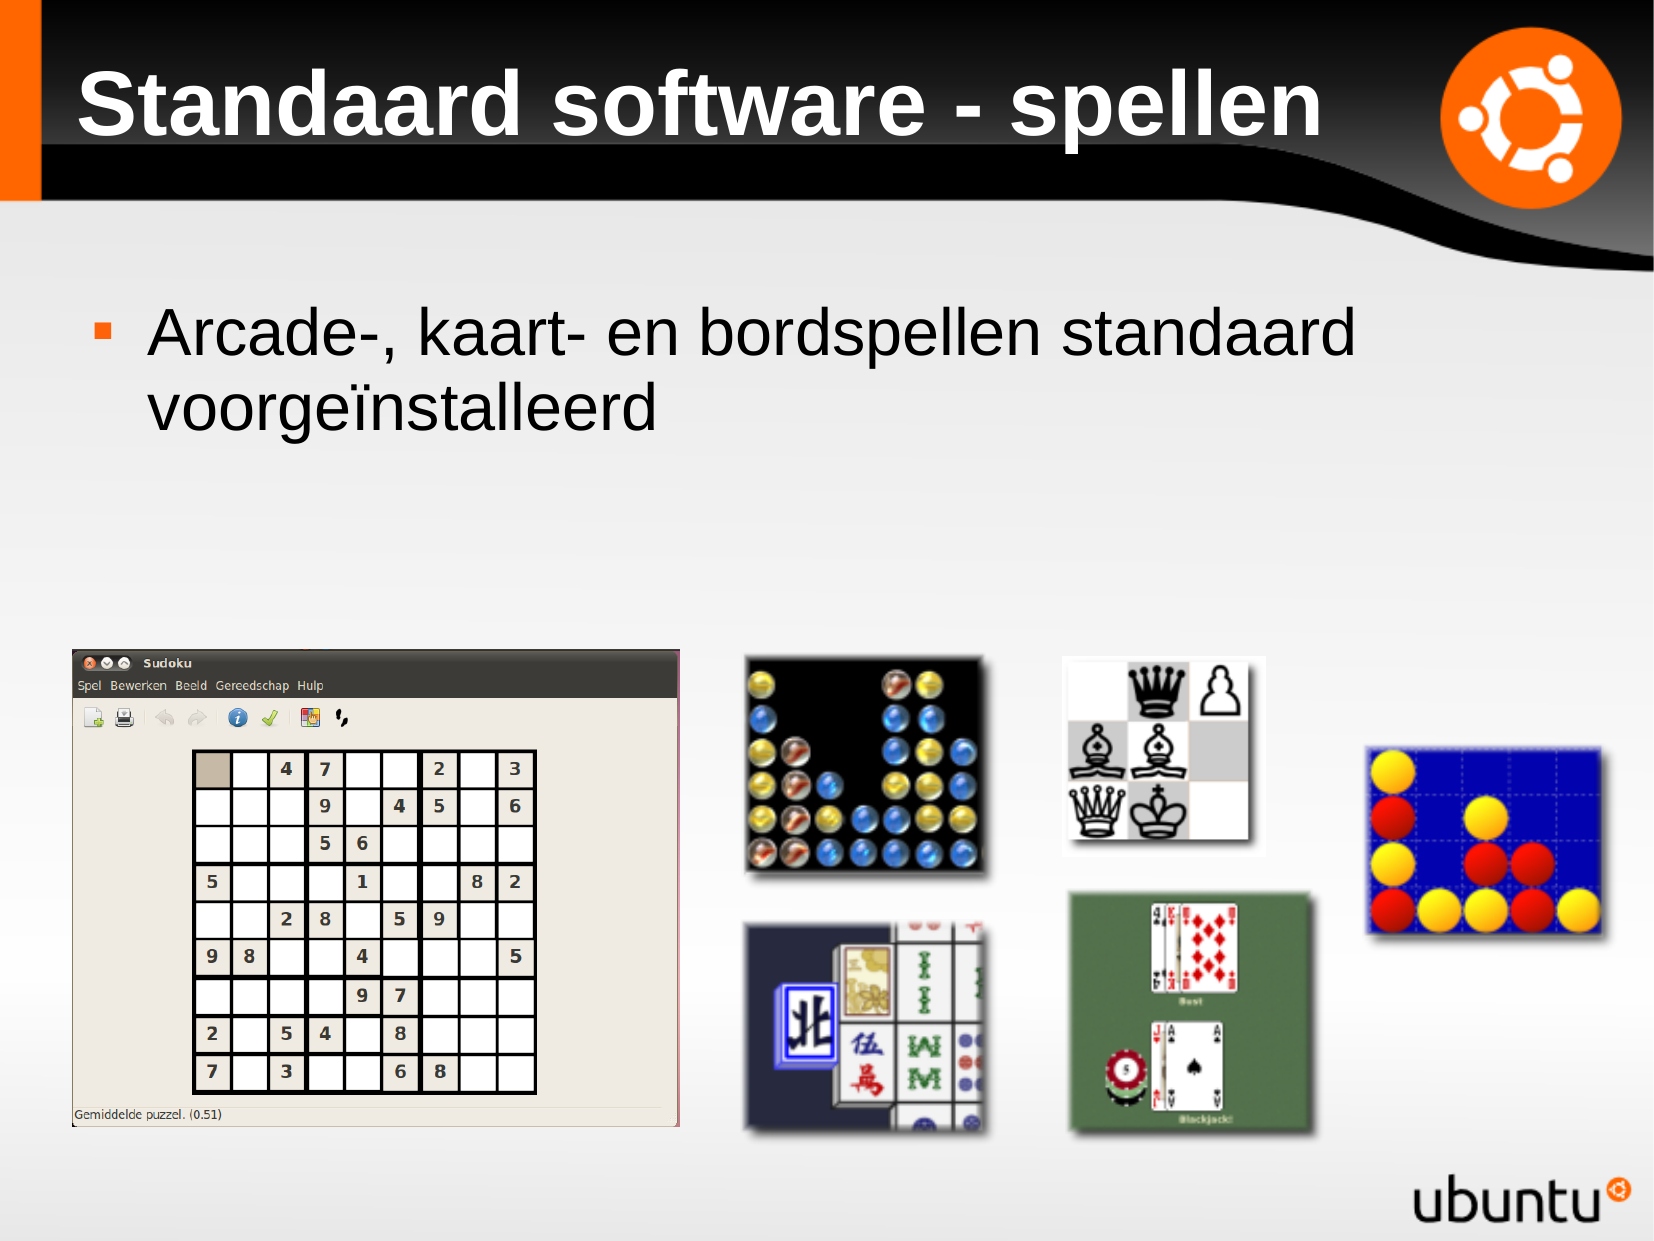

# Standaard software - spellen
Arcade-, kaart- en bordspellen standaard voorgeïnstalleerd